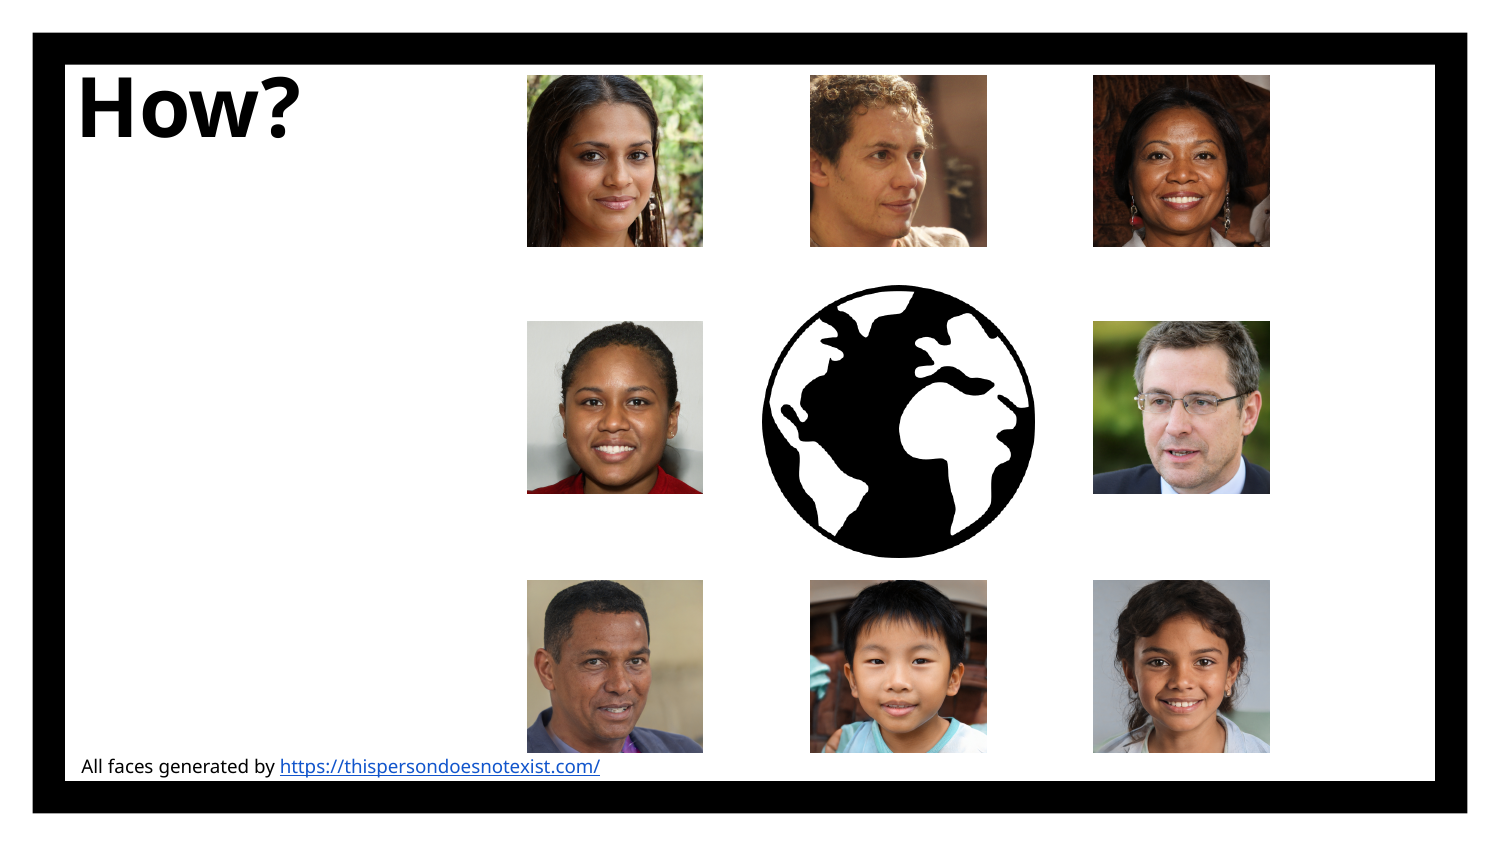

# How?
All faces generated by https://thispersondoesnotexist.com/